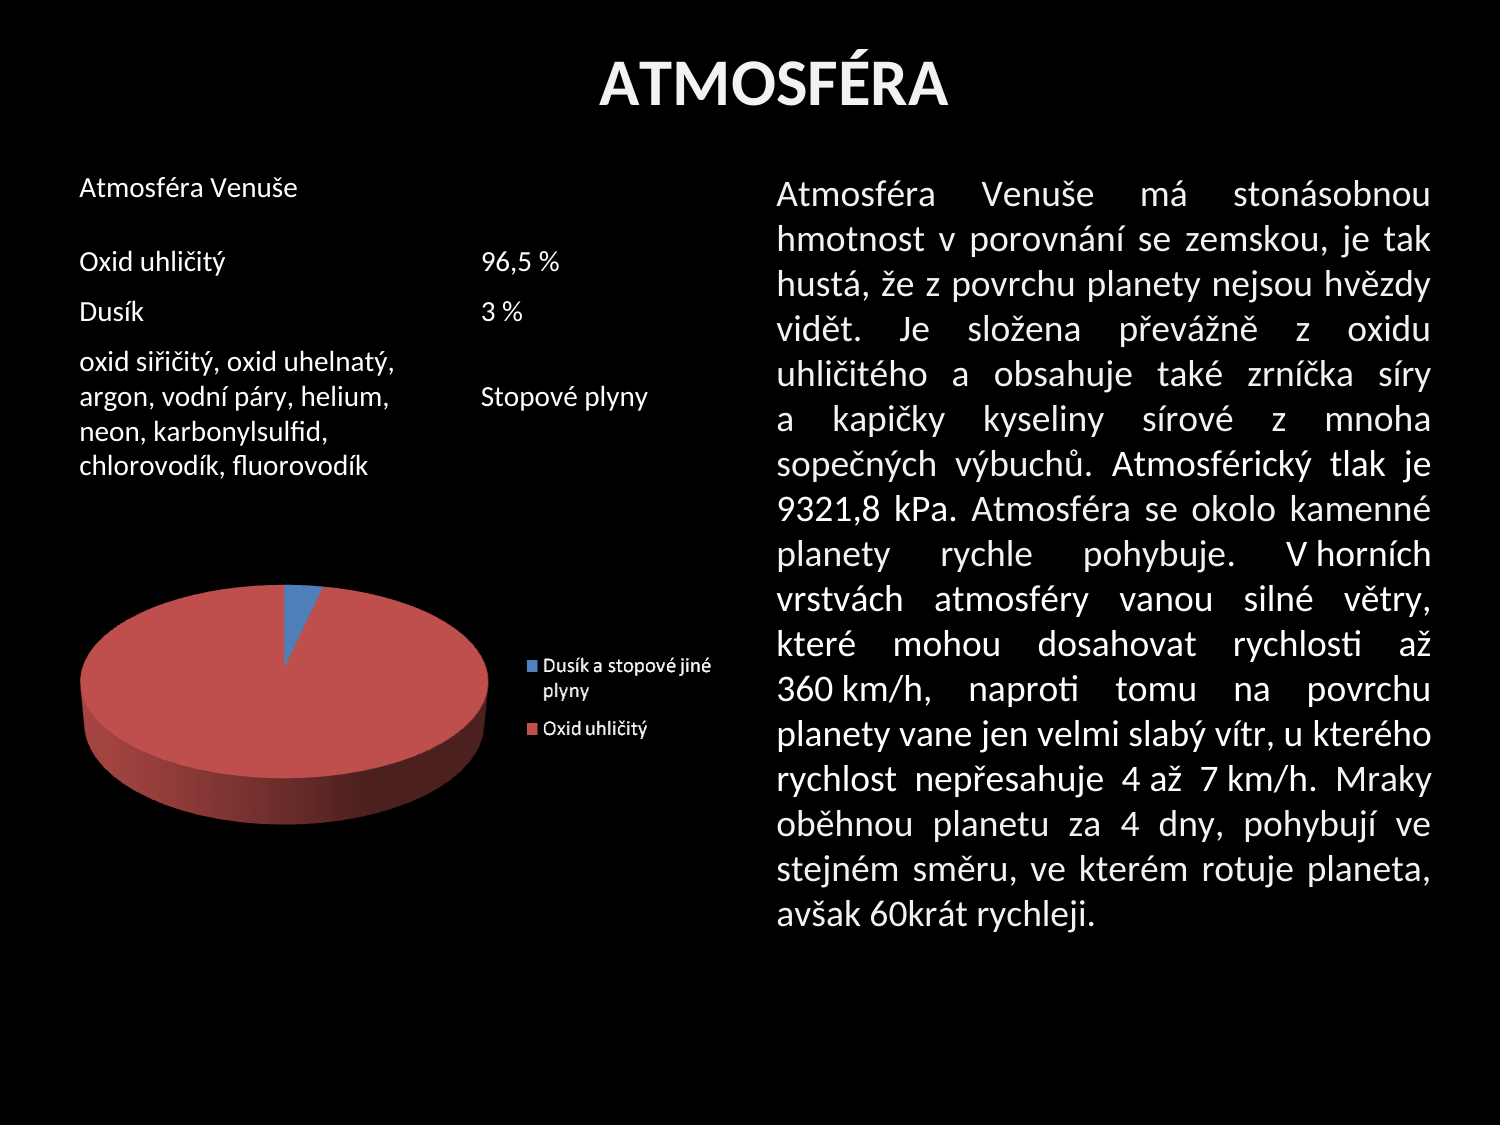

ATMOSFÉRA
| Atmosféra Venuše | |
| --- | --- |
| Oxid uhličitý | 96,5 % |
| Dusík | 3 % |
| oxid siřičitý, oxid uhelnatý, argon, vodní páry, helium, neon, karbonylsulfid, chlorovodík, fluorovodík | Stopové plyny |
Atmosféra Venuše má stonásobnou hmotnost v porovnání se zemskou, je tak hustá, že z povrchu planety nejsou hvězdy vidět. Je složena převážně z oxidu uhličitého a obsahuje také zrníčka síry
a kapičky kyseliny sírové z mnoha sopečných výbuchů. Atmosférický tlak je 9321,8 kPa. Atmosféra se okolo kamenné planety rychle pohybuje. V horních vrstvách atmosféry vanou silné větry, které mohou dosahovat rychlosti až 360 km/h, naproti tomu na povrchu planety vane jen velmi slabý vítr, u kterého rychlost nepřesahuje 4 až 7 km/h. Mraky oběhnou planetu za 4 dny, pohybují ve stejném směru, ve kterém rotuje planeta, avšak 60krát rychleji.